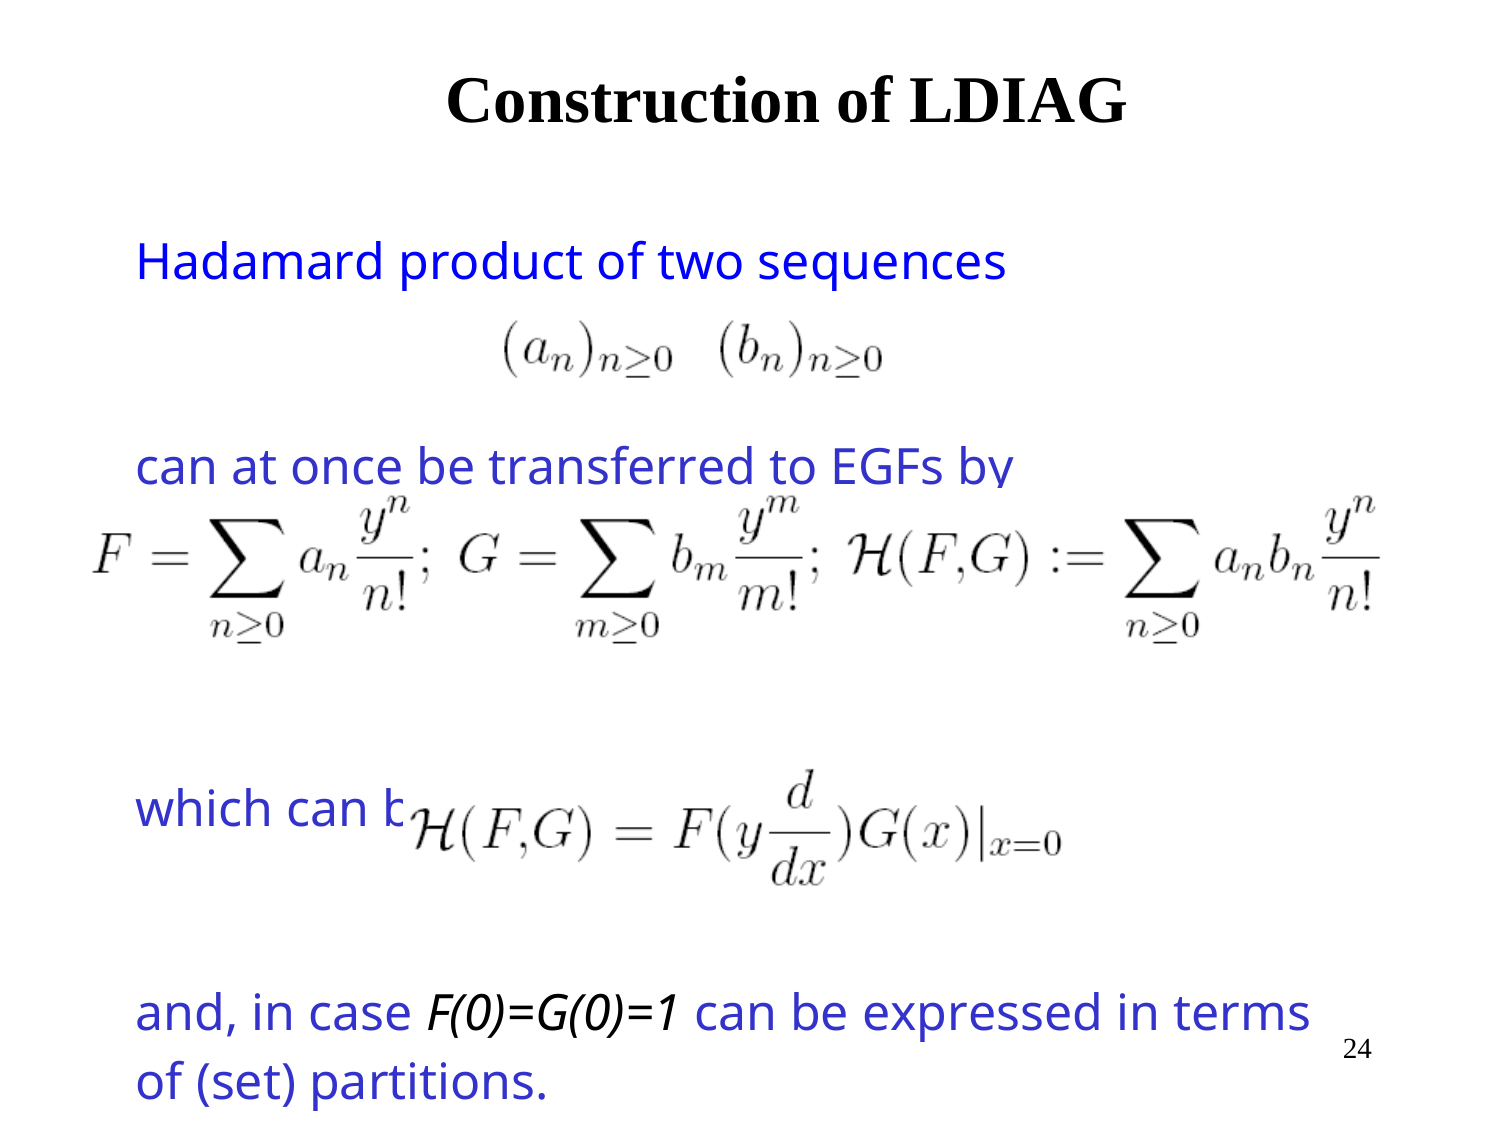

Construction of LDIAG
Hadamard product of two sequences
can at once be transferred to EGFs by
which can be written
and, in case F(0)=G(0)=1 can be expressed in terms of (set) partitions.
24